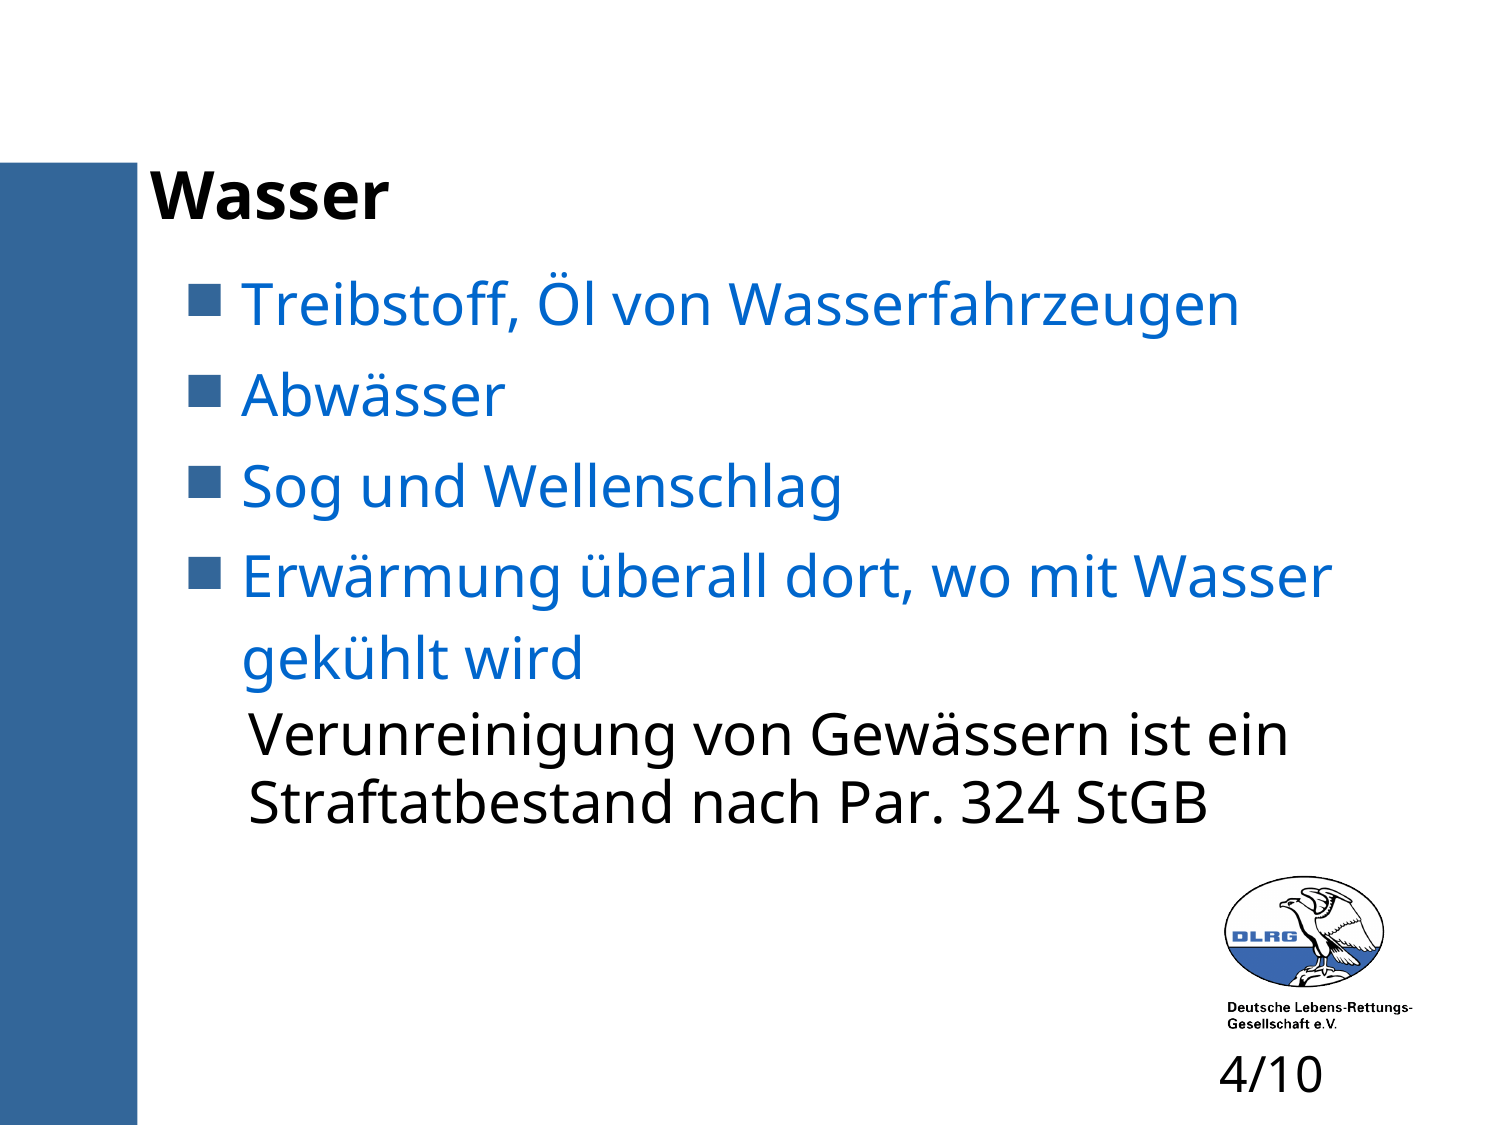

# Wasser
Treibstoff, Öl von Wasserfahrzeugen
Abwässer
Sog und Wellenschlag
Erwärmung überall dort, wo mit Wasser gekühlt wird
Verunreinigung von Gewässern ist ein
Straftatbestand nach Par. 324 StGB